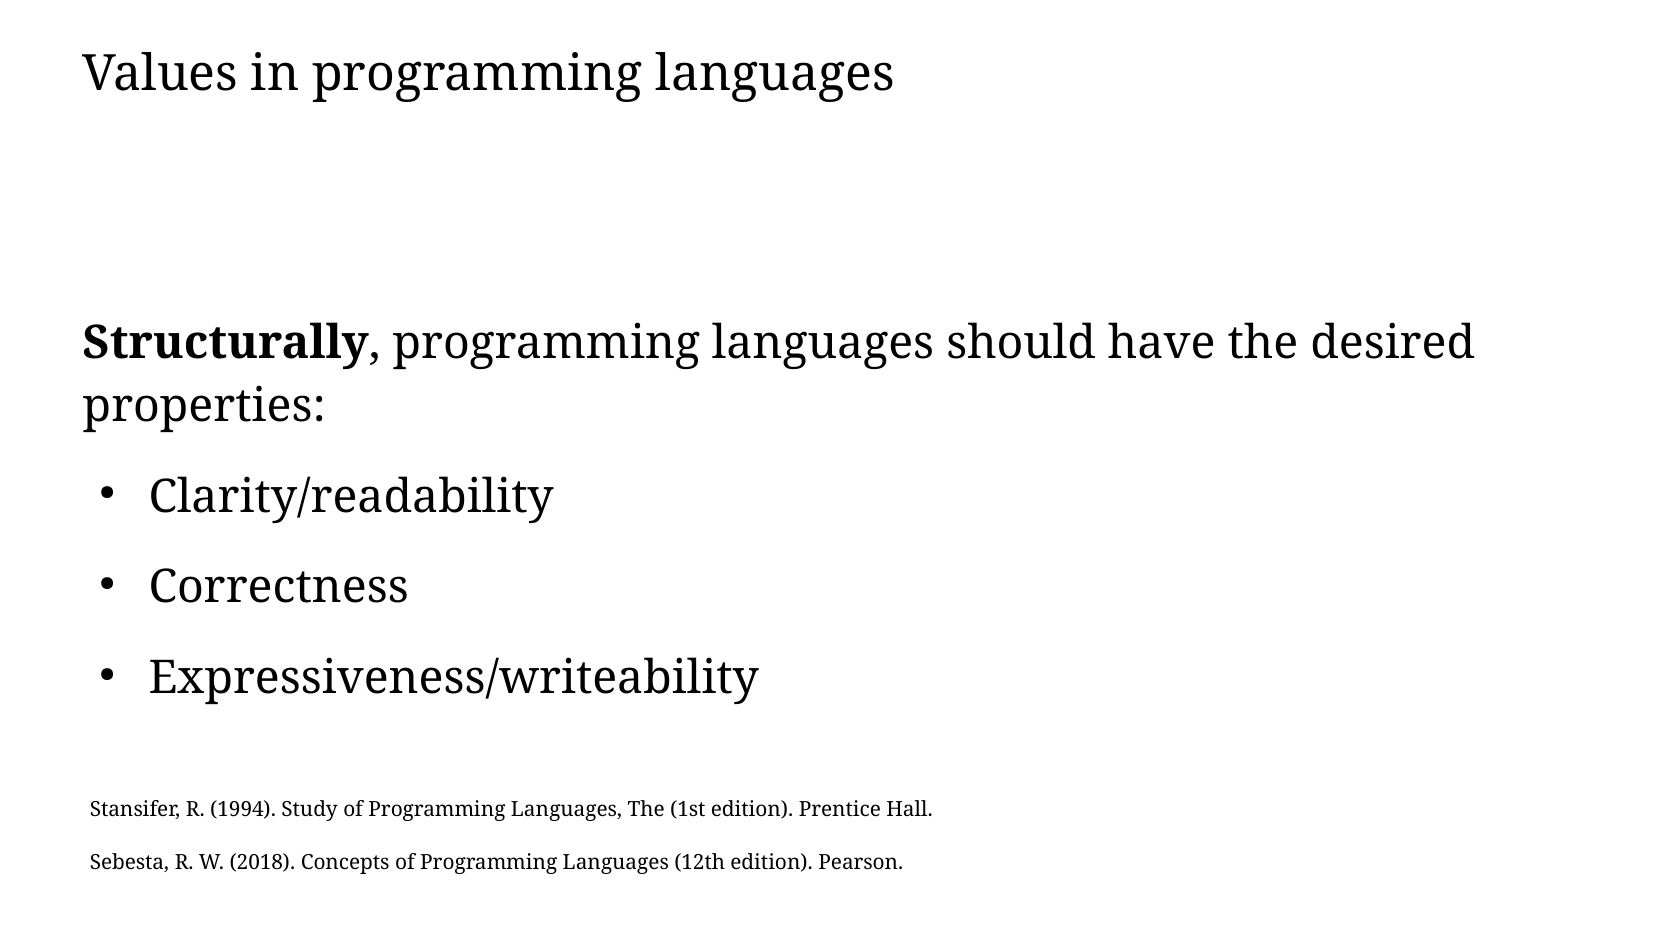

# Values in programming languages
Structurally, programming languages should have the desired properties:
Clarity/readability
Correctness
Expressiveness/writeability
Stansifer, R. (1994). Study of Programming Languages, The (1st edition). Prentice Hall.
Sebesta, R. W. (2018). Concepts of Programming Languages (12th edition). Pearson.